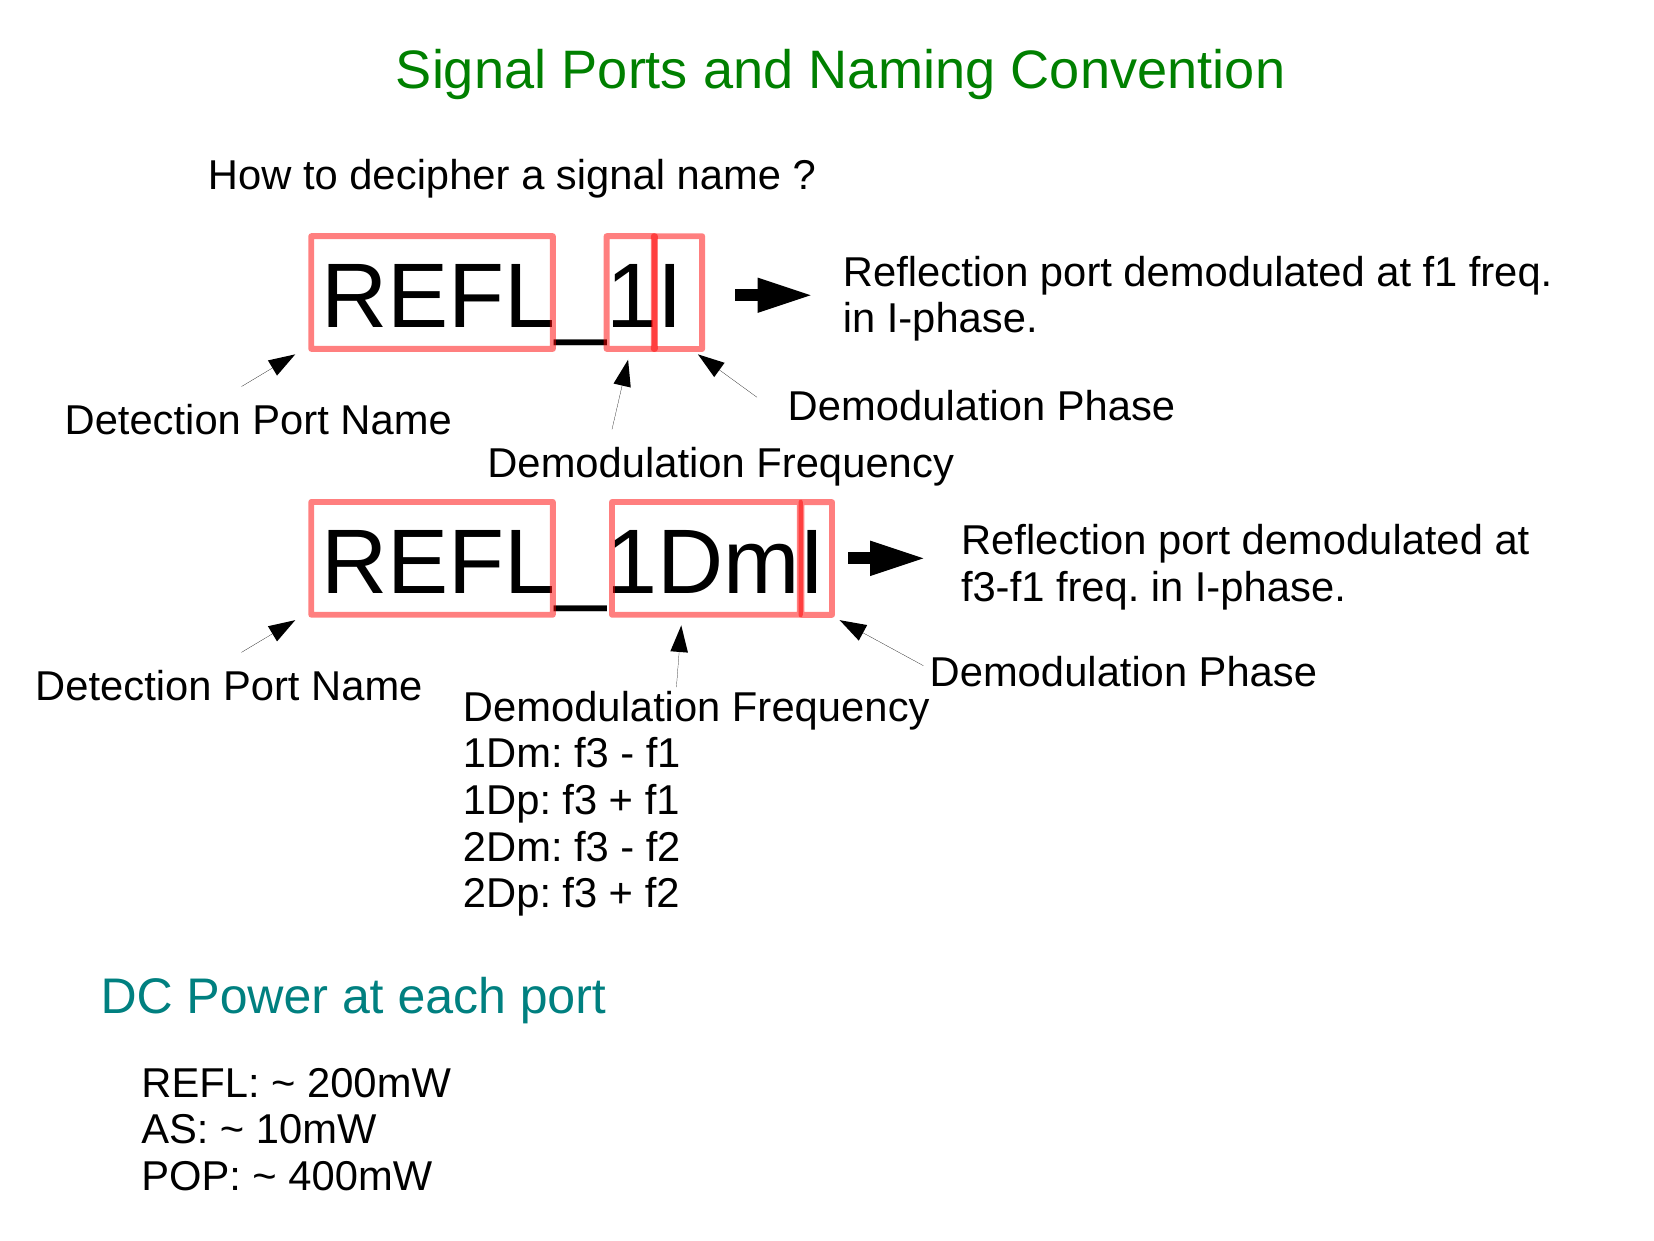

Signal Ports and Naming Convention
How to decipher a signal name ?
REFL_1I
Reflection port demodulated at f1 freq.
in I-phase.
Demodulation Phase
Detection Port Name
Demodulation Frequency
REFL_1DmI
Reflection port demodulated at
f3-f1 freq. in I-phase.
Demodulation Phase
Detection Port Name
Demodulation Frequency
1Dm: f3 - f1
1Dp: f3 + f1
2Dm: f3 - f2
2Dp: f3 + f2
DC Power at each port
REFL: ~ 200mW
AS: ~ 10mW
POP: ~ 400mW